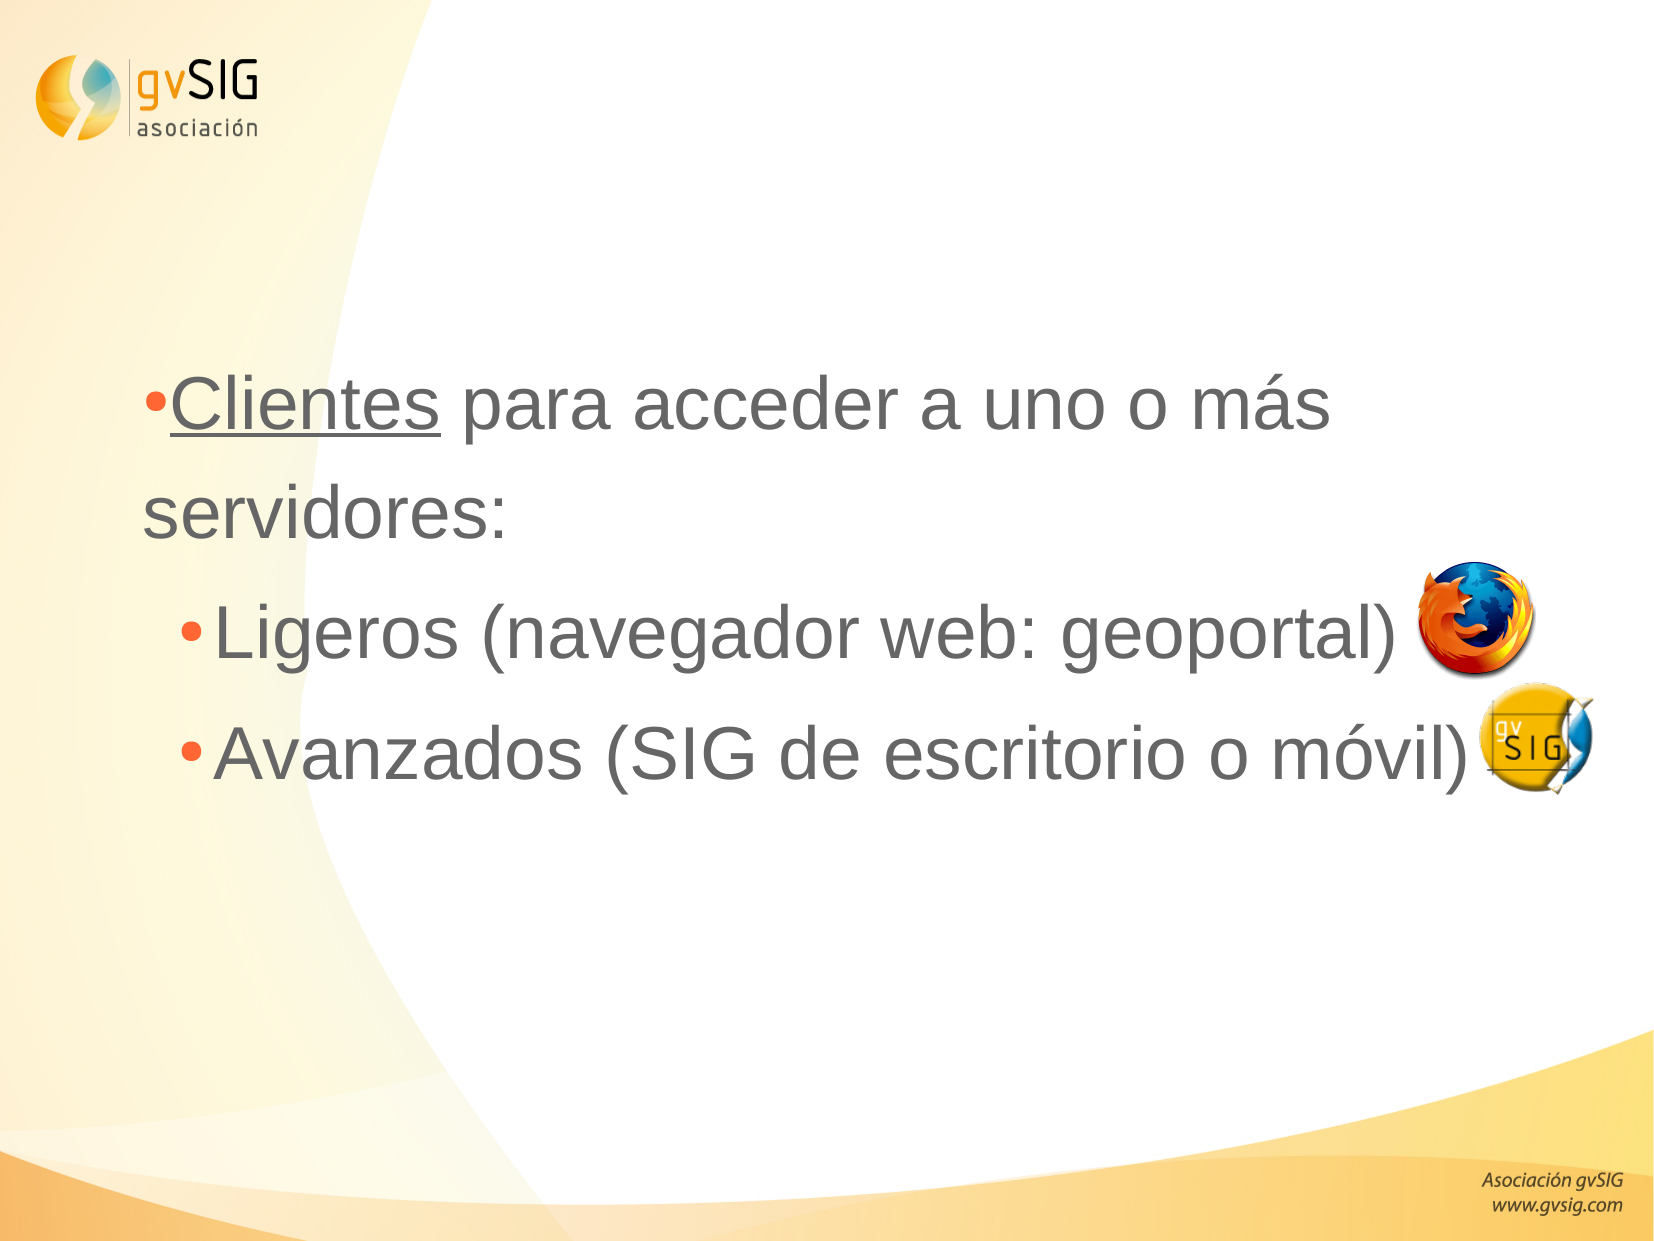

Clientes para acceder a uno o más servidores:
Ligeros (navegador web: geoportal)
Avanzados (SIG de escritorio o móvil)